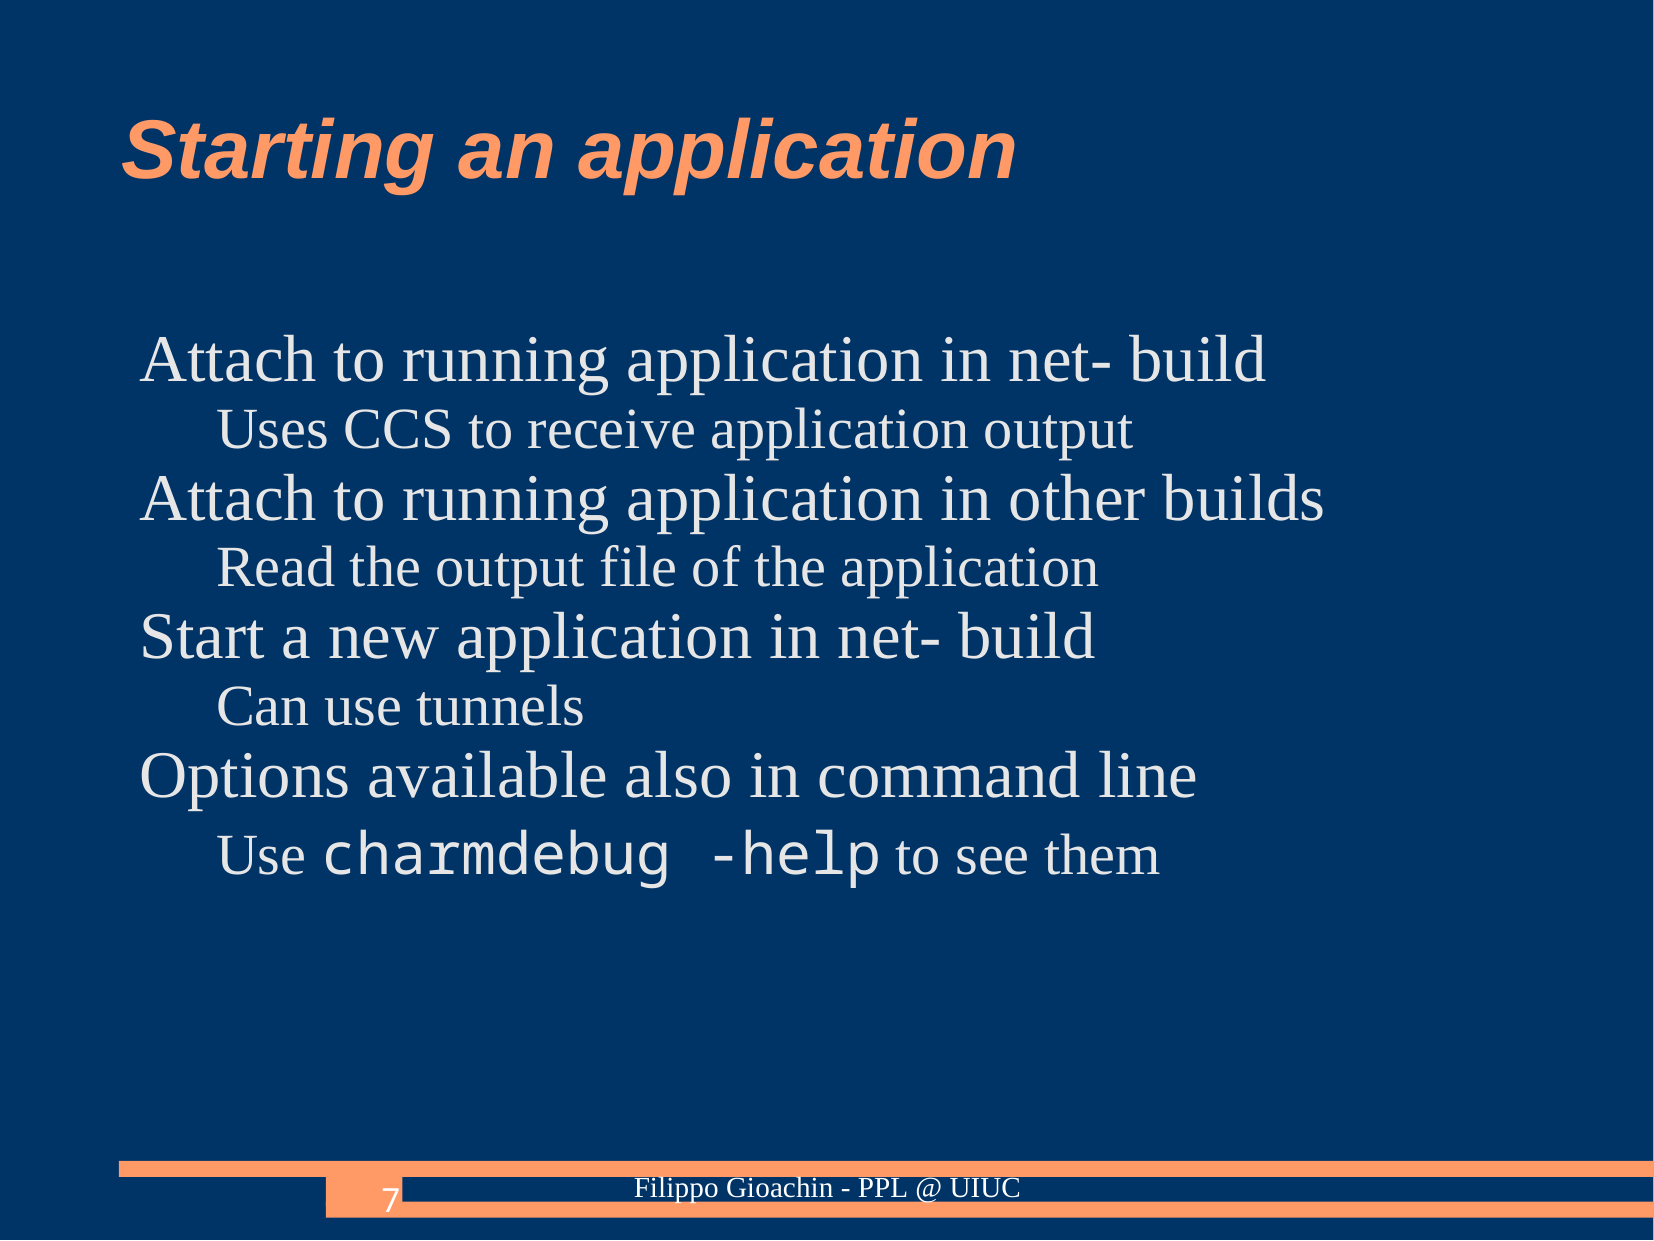

# Starting an application
Attach to running application in net- build
Uses CCS to receive application output
Attach to running application in other builds
Read the output file of the application
Start a new application in net- build
Can use tunnels
Options available also in command line
Use charmdebug -help to see them
Filippo Gioachin - PPL @ UIUC
7